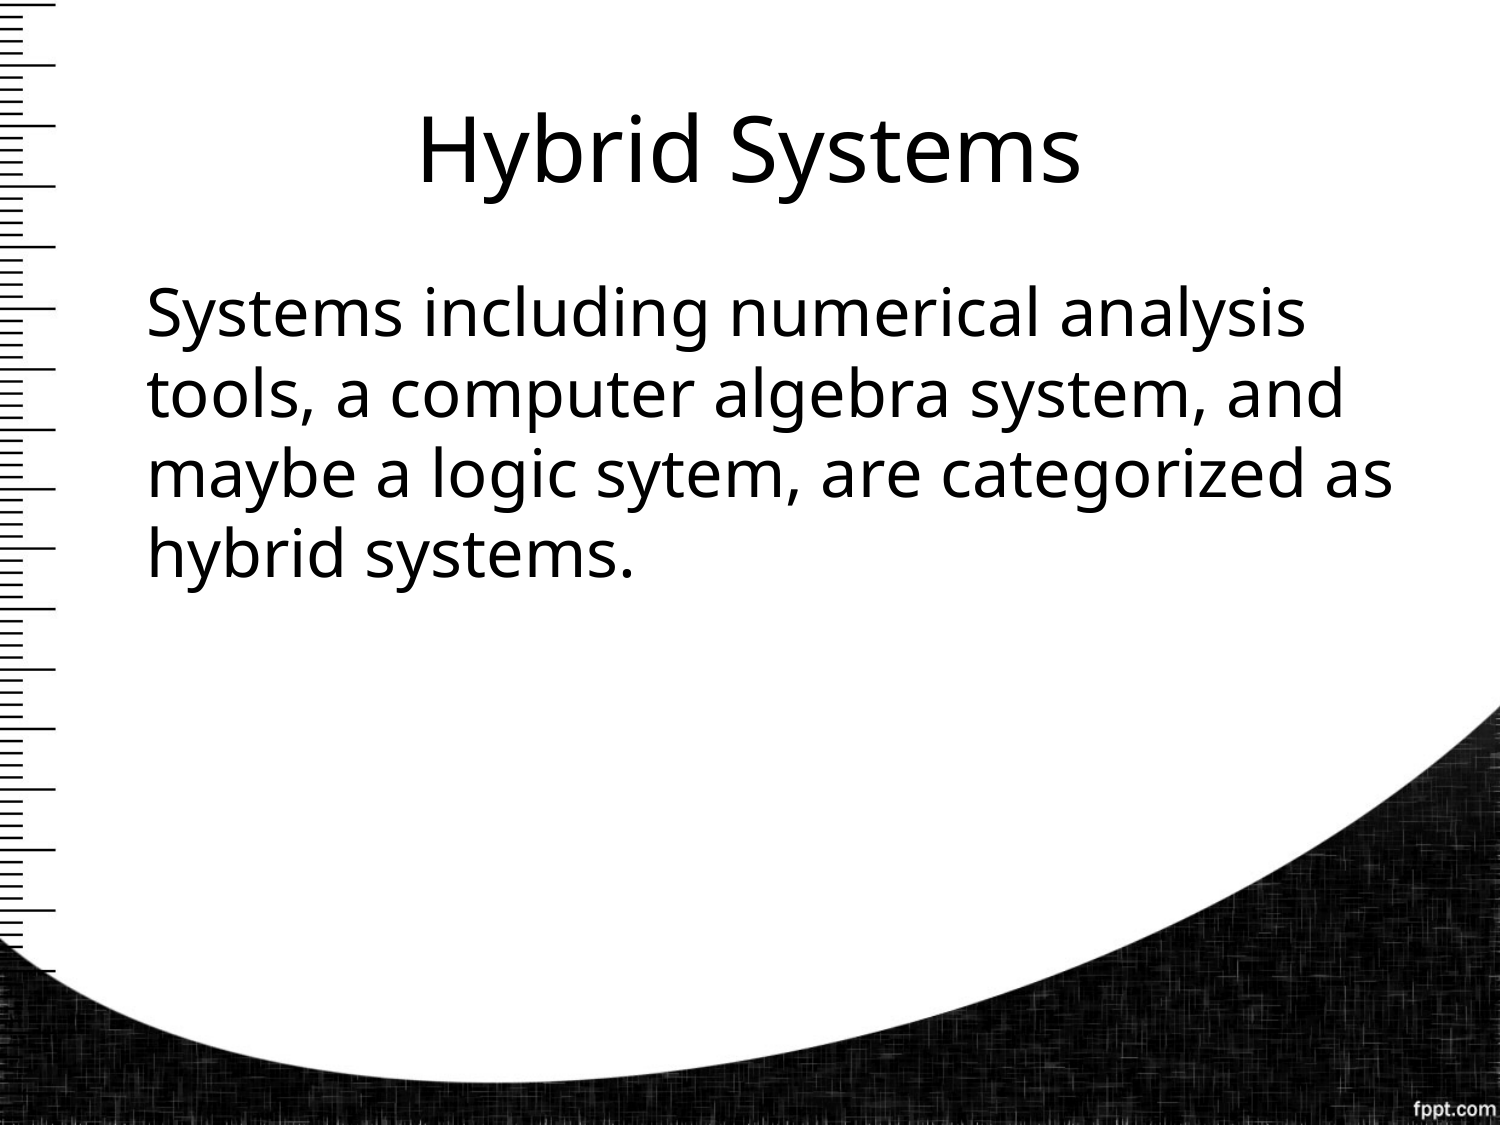

# Hybrid Systems
Systems including numerical analysis tools, a computer algebra system, and maybe a logic sytem, are categorized as hybrid systems.